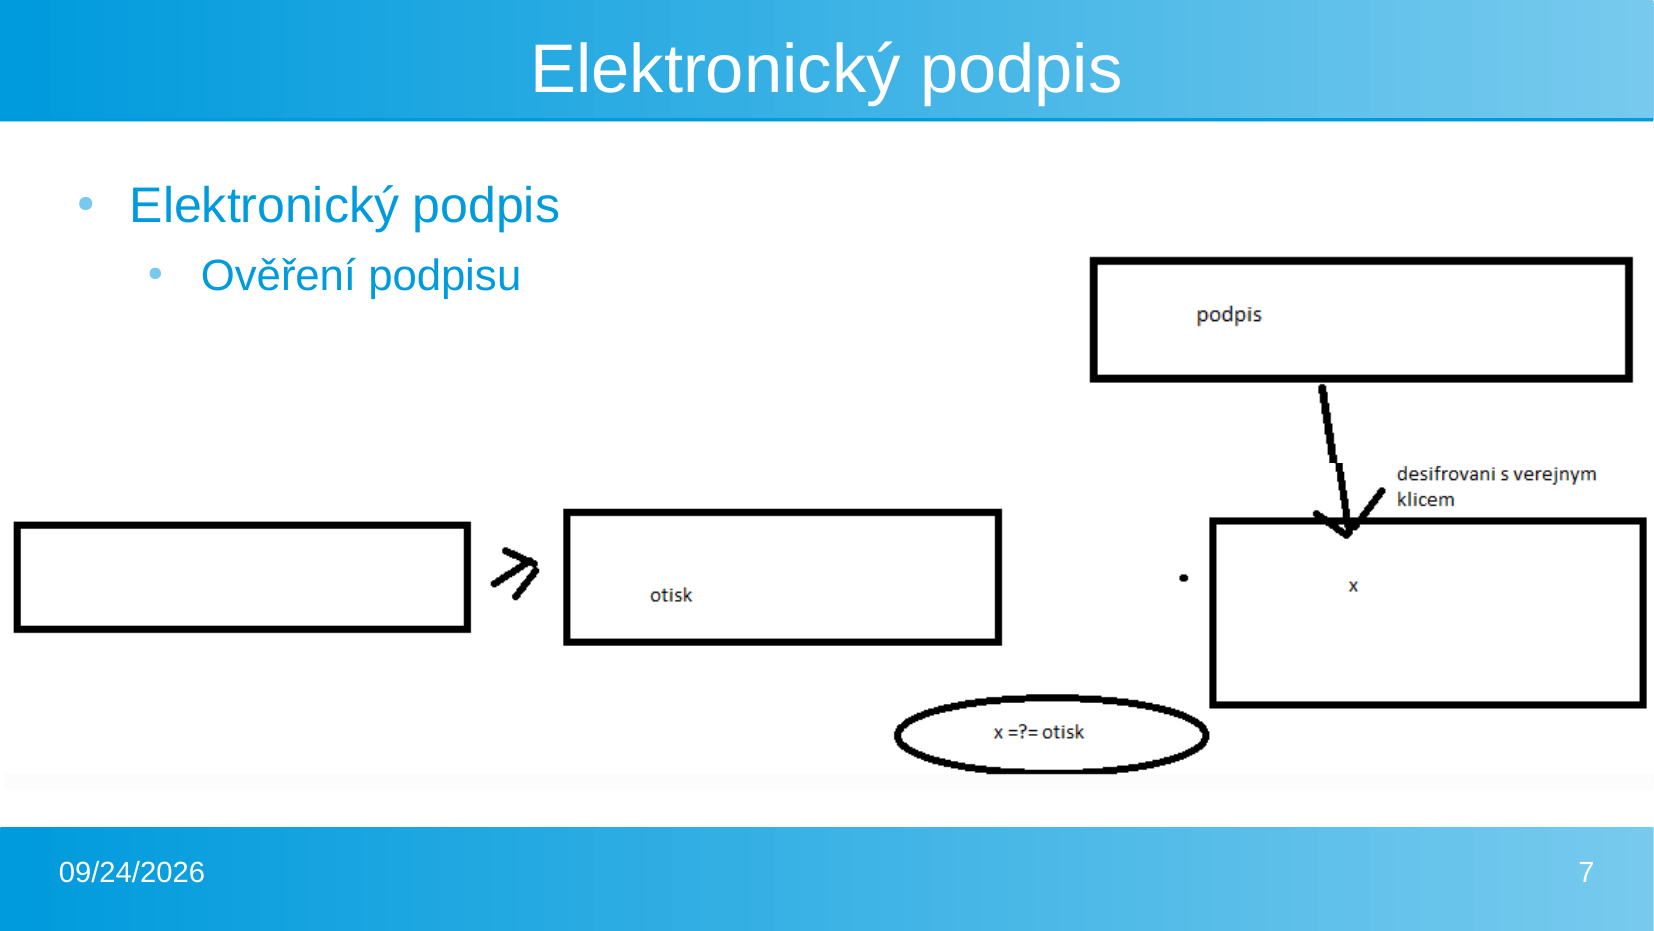

# Elektronický podpis
Elektronický podpis
Ověření podpisu
7